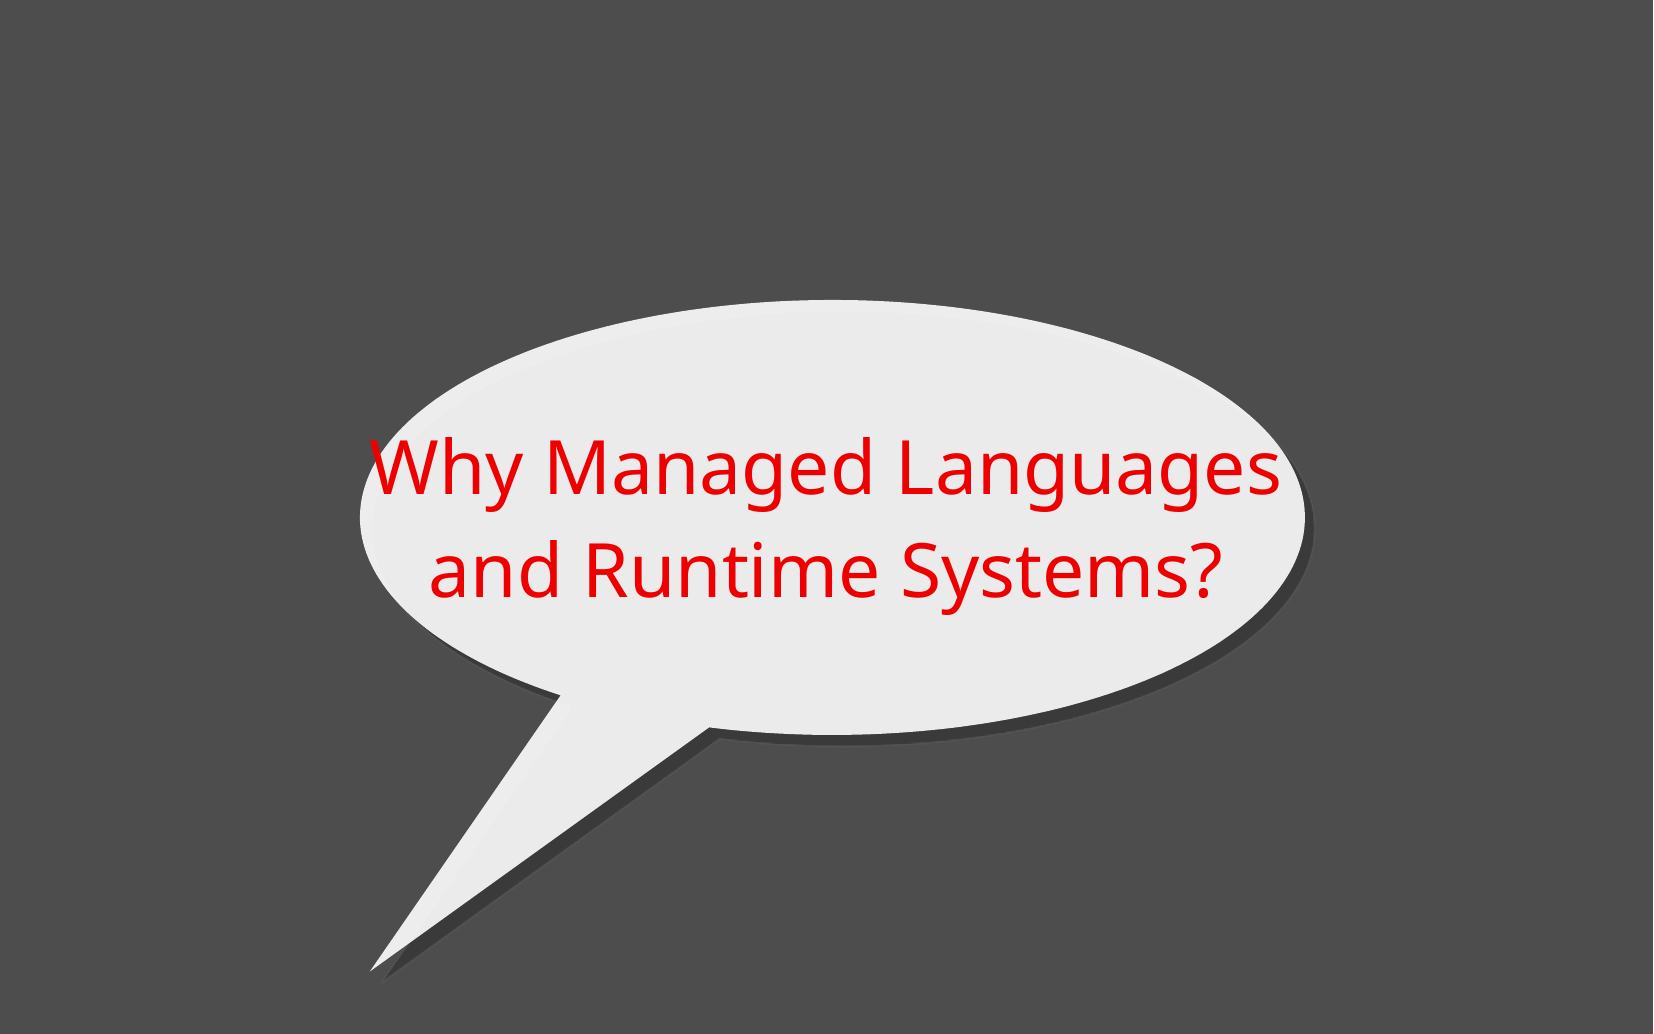

# Why Managed Languages and Runtime Systems?